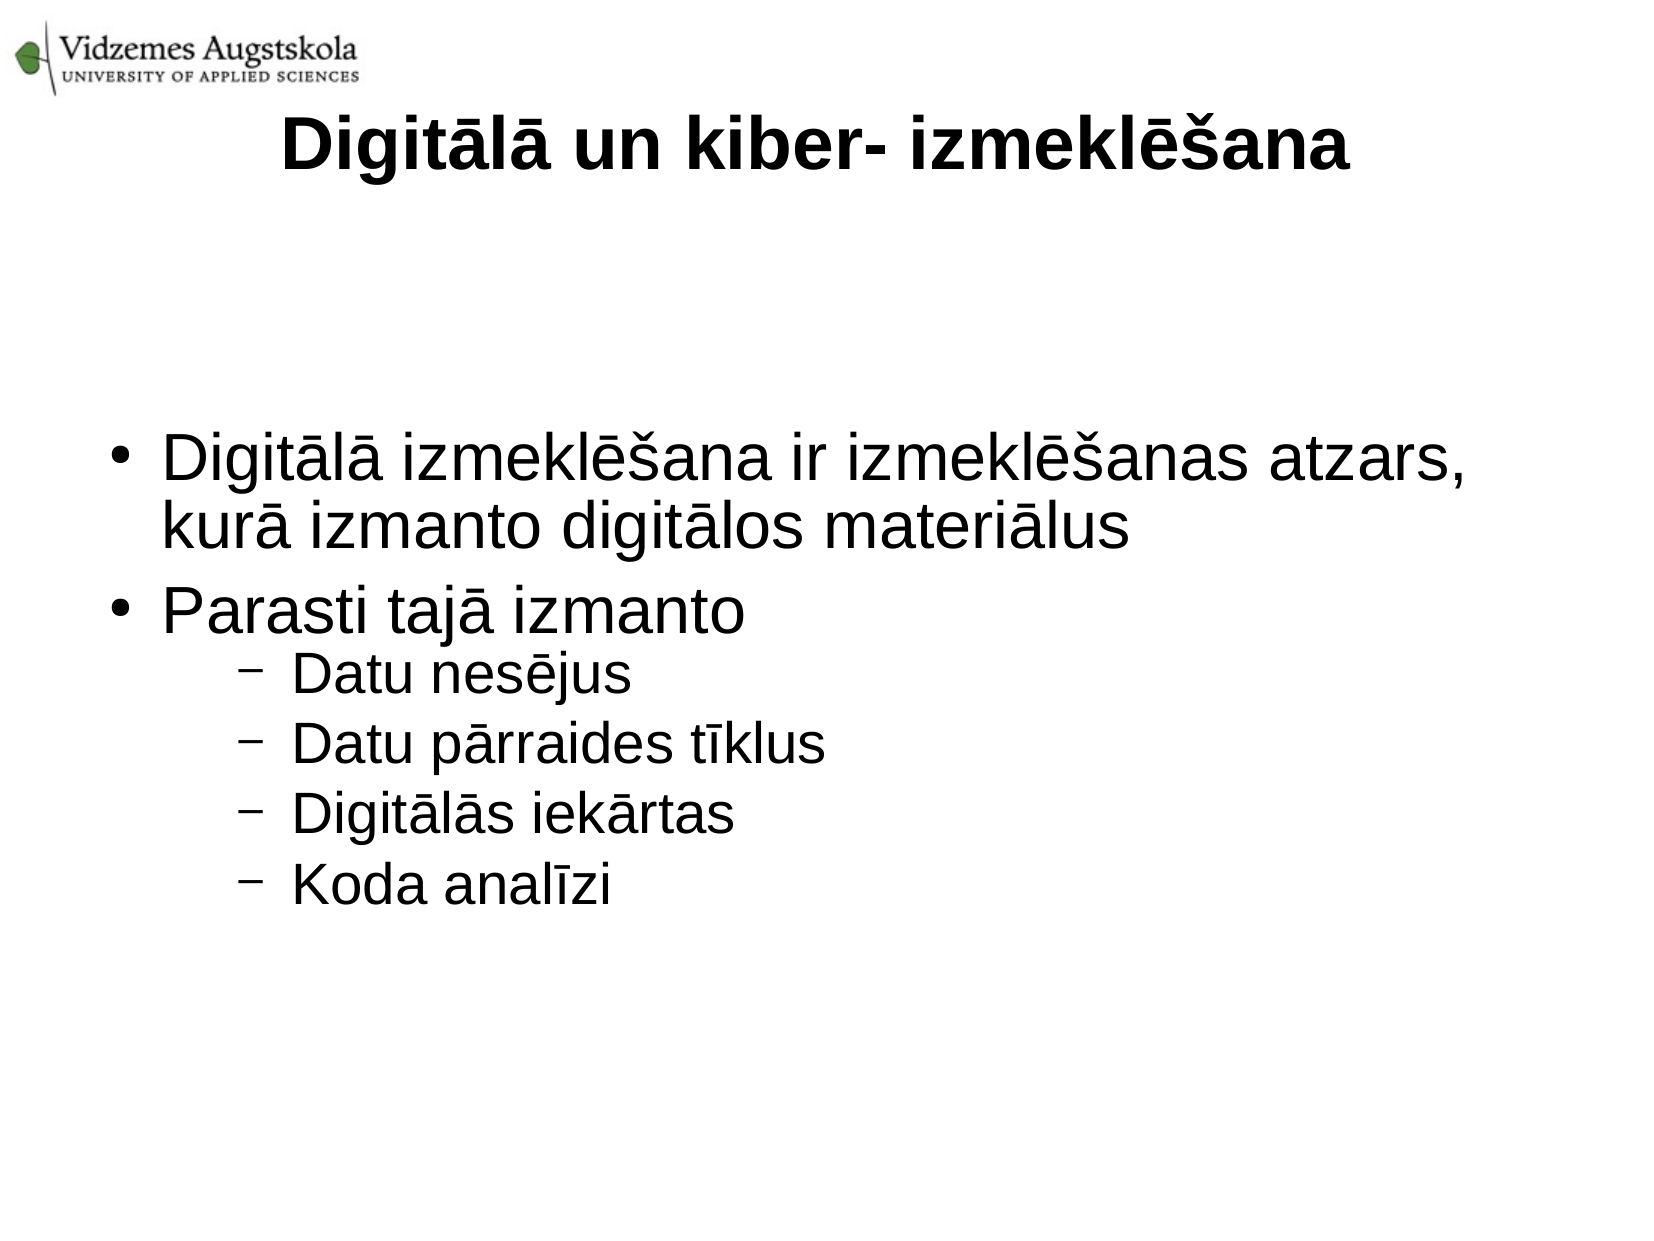

# Digitālā un kiber- izmeklēšana
Digitālā izmeklēšana ir izmeklēšanas atzars, kurā izmanto digitālos materiālus
Parasti tajā izmanto
Datu nesējus
Datu pārraides tīklus
Digitālās iekārtas
Koda analīzi